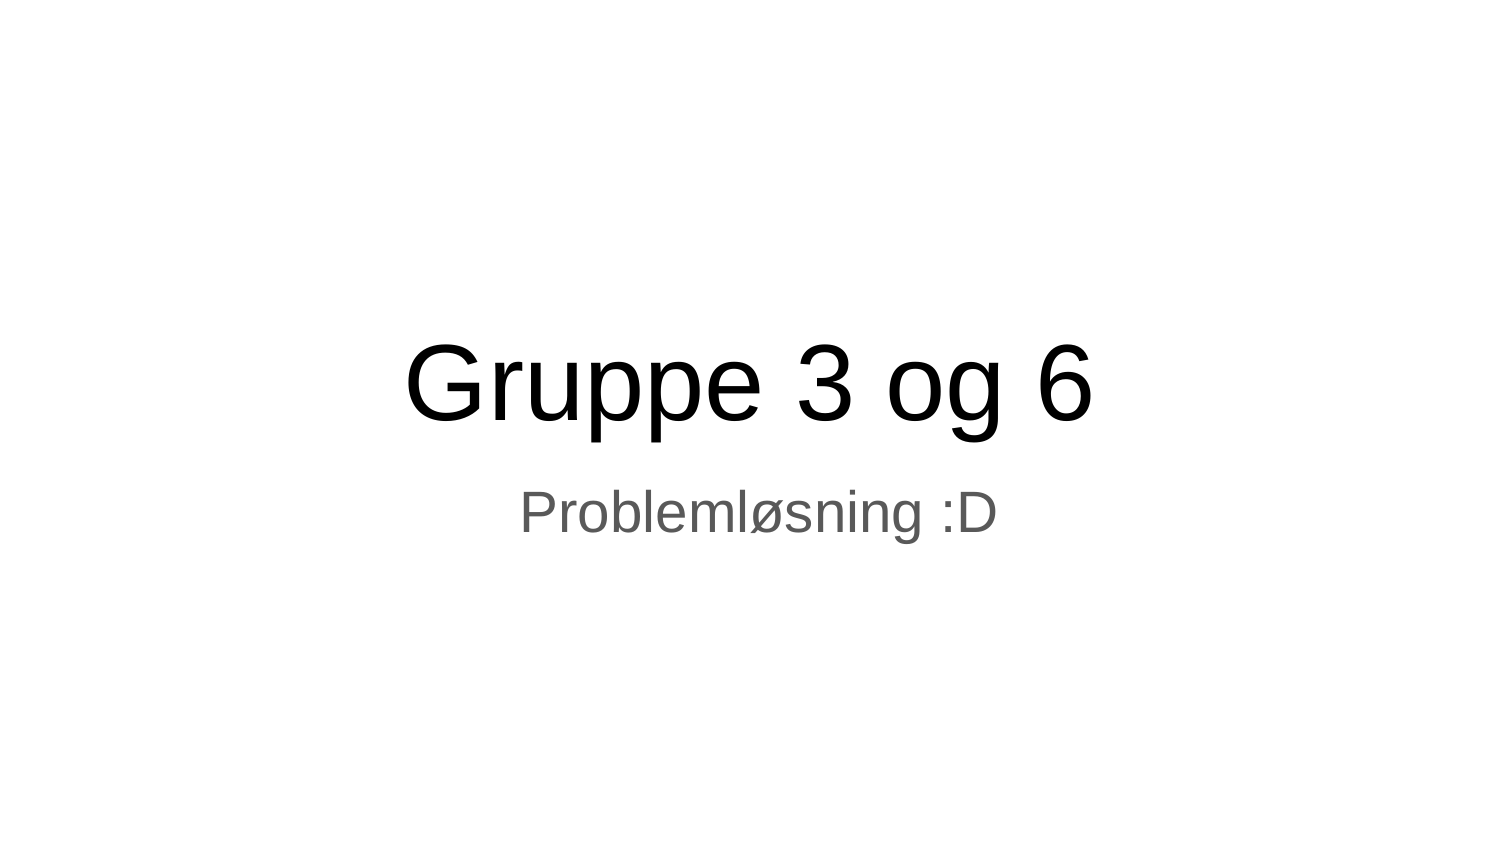

# Gruppe 3 og 6
Problemløsning :D